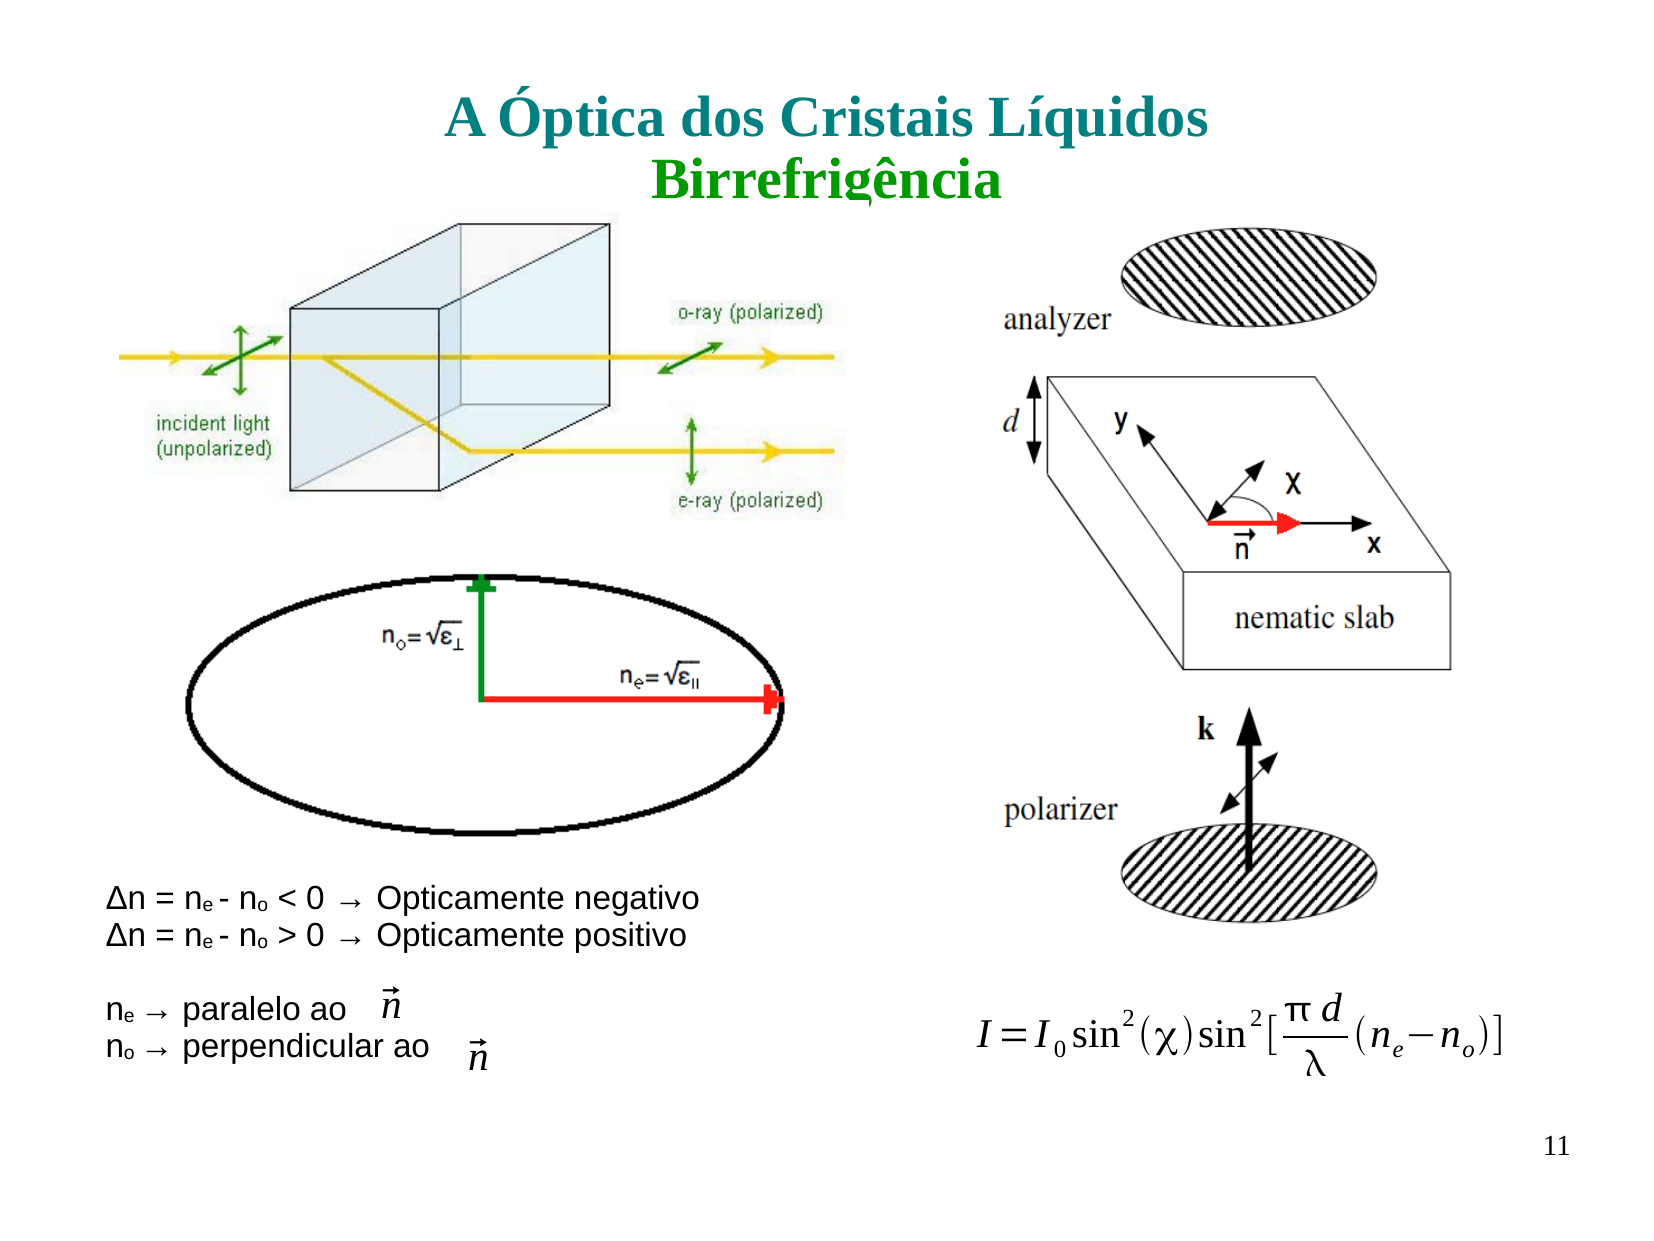

A Óptica dos Cristais Líquidos
# Birrefrigência
Δn = ne - no < 0 → Opticamente negativo
Δn = ne - no > 0 → Opticamente positivo
ne → paralelo ao
no → perpendicular ao
11